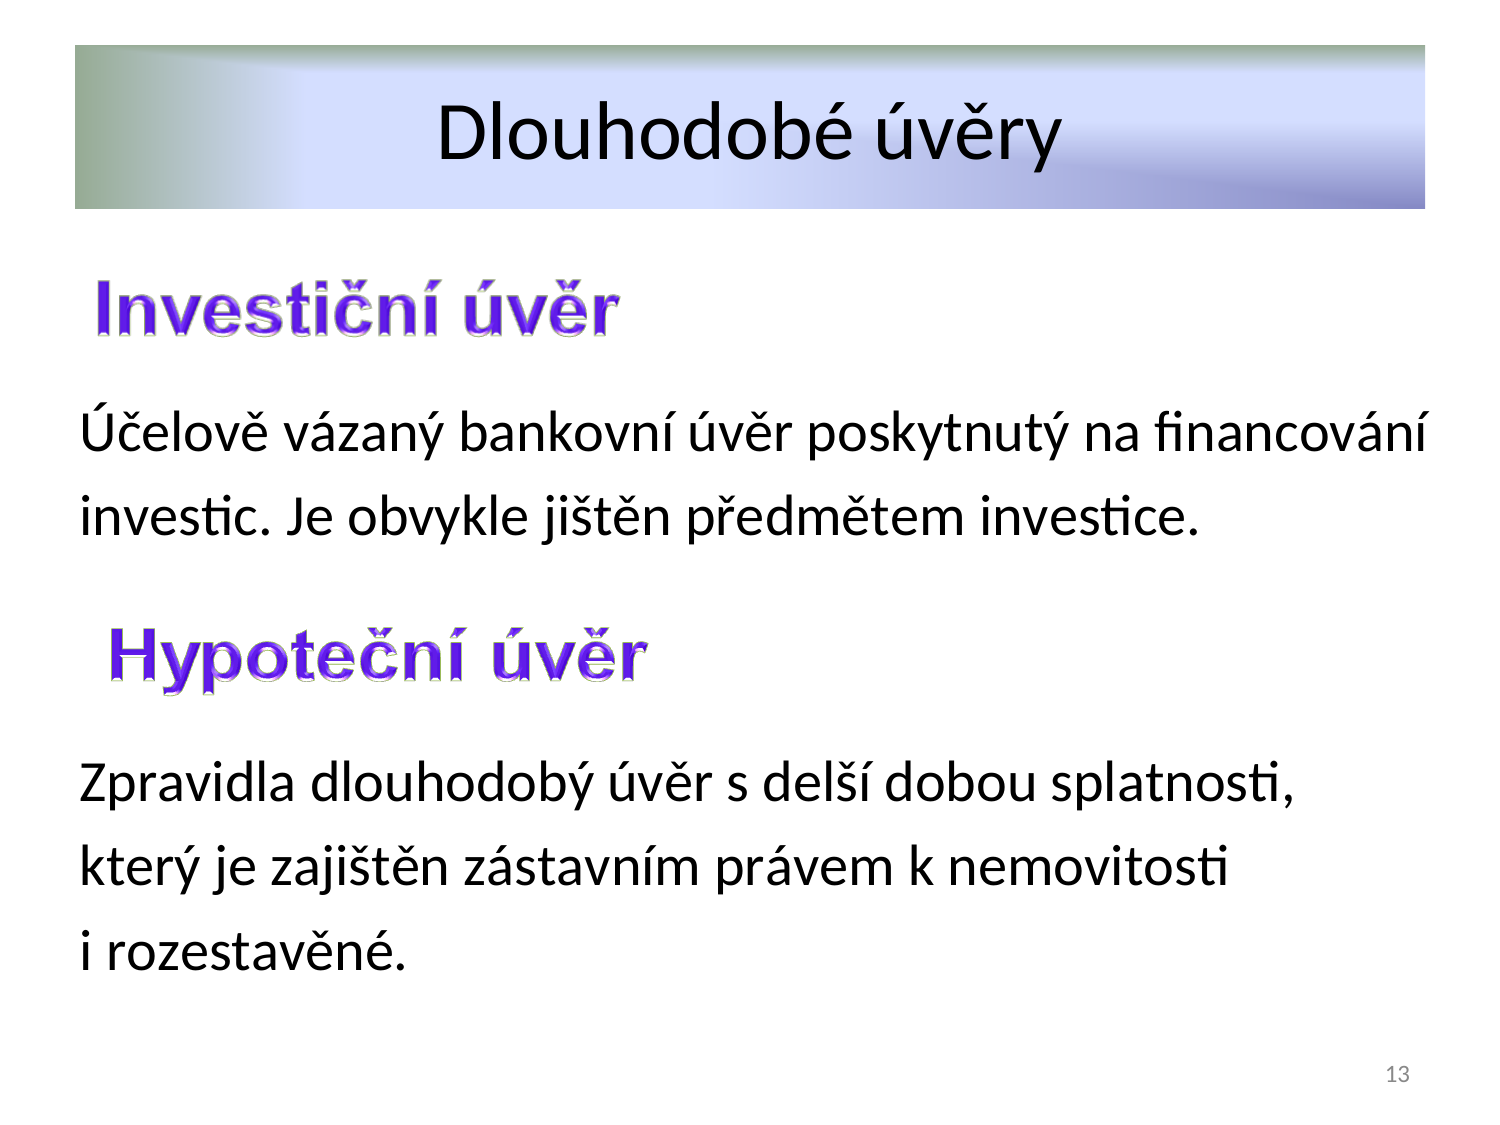

# Dlouhodobé úvěry
Účelově vázaný bankovní úvěr poskytnutý na financování
investic. Je obvykle jištěn předmětem investice.
Zpravidla dlouhodobý úvěr s delší dobou splatnosti,
který je zajištěn zástavním právem k nemovitosti
i rozestavěné.